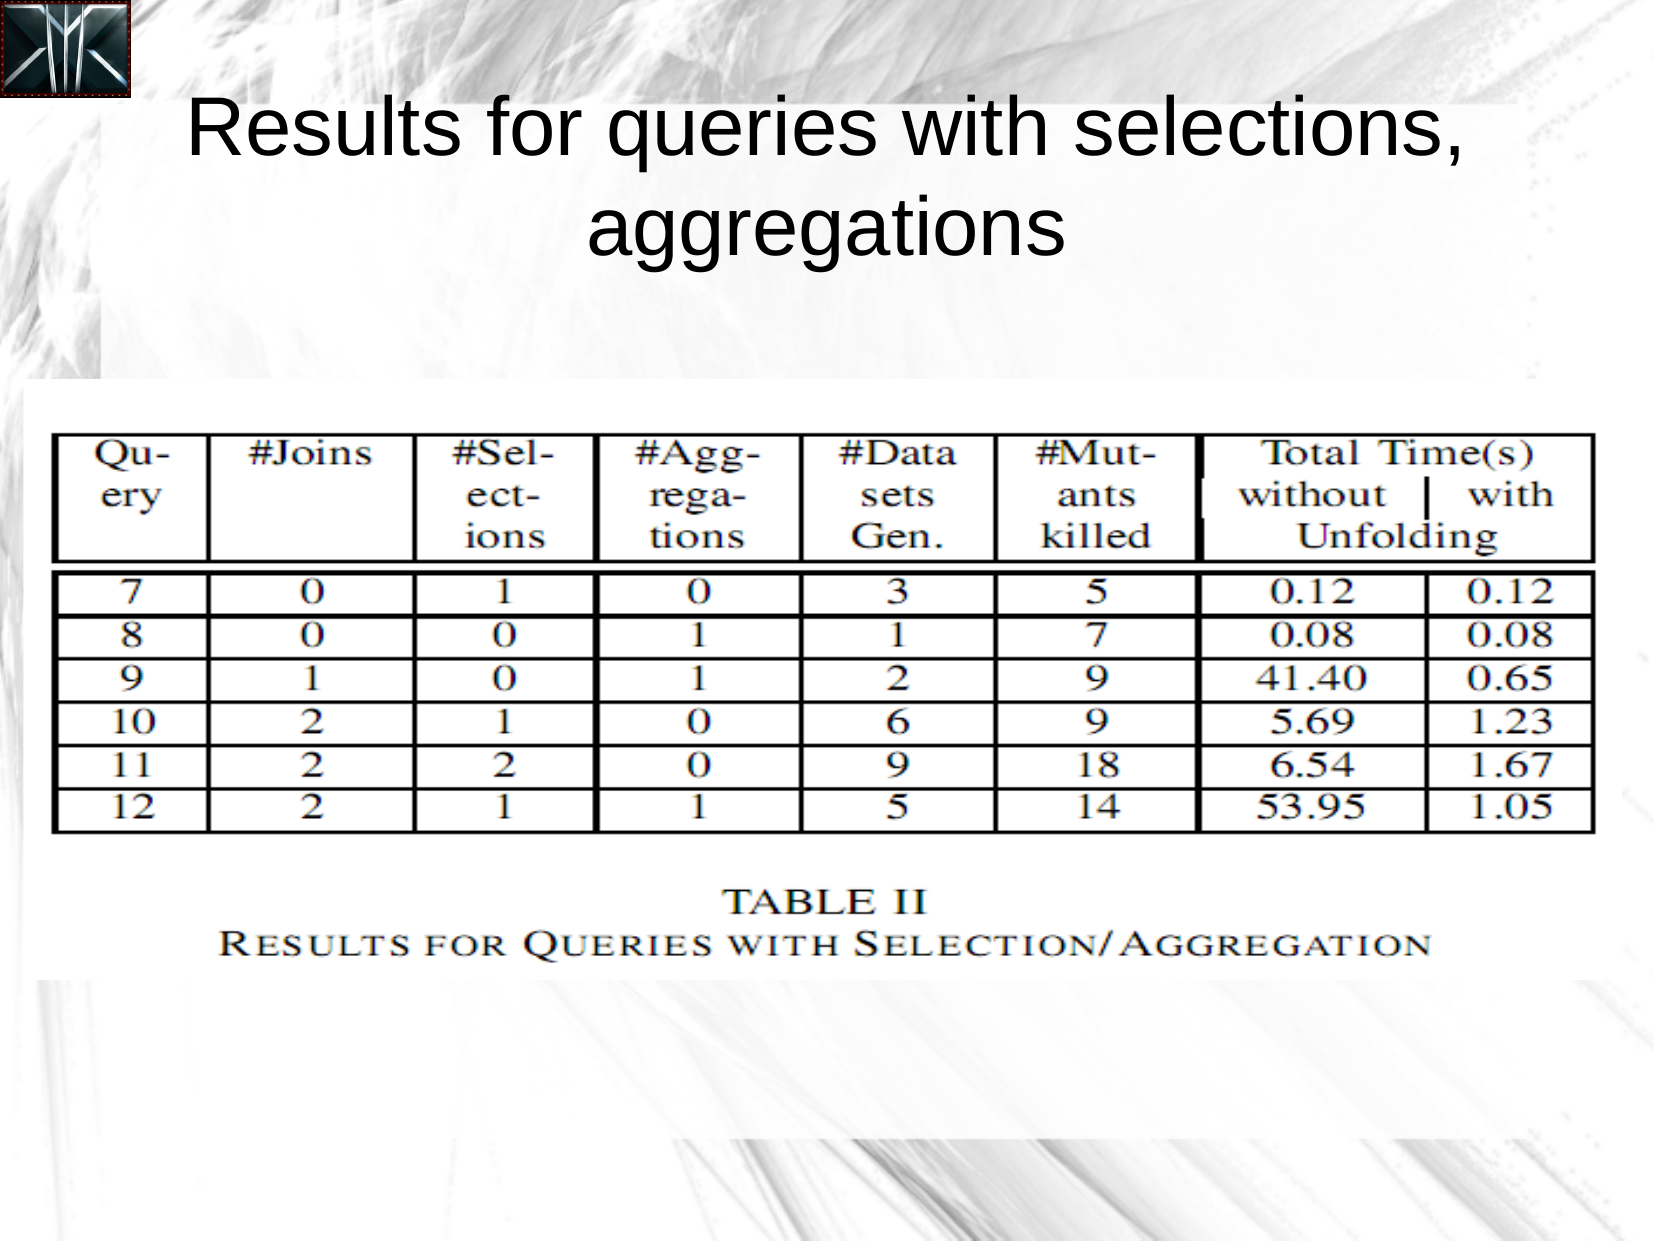

# Results for queries with selections, aggregations